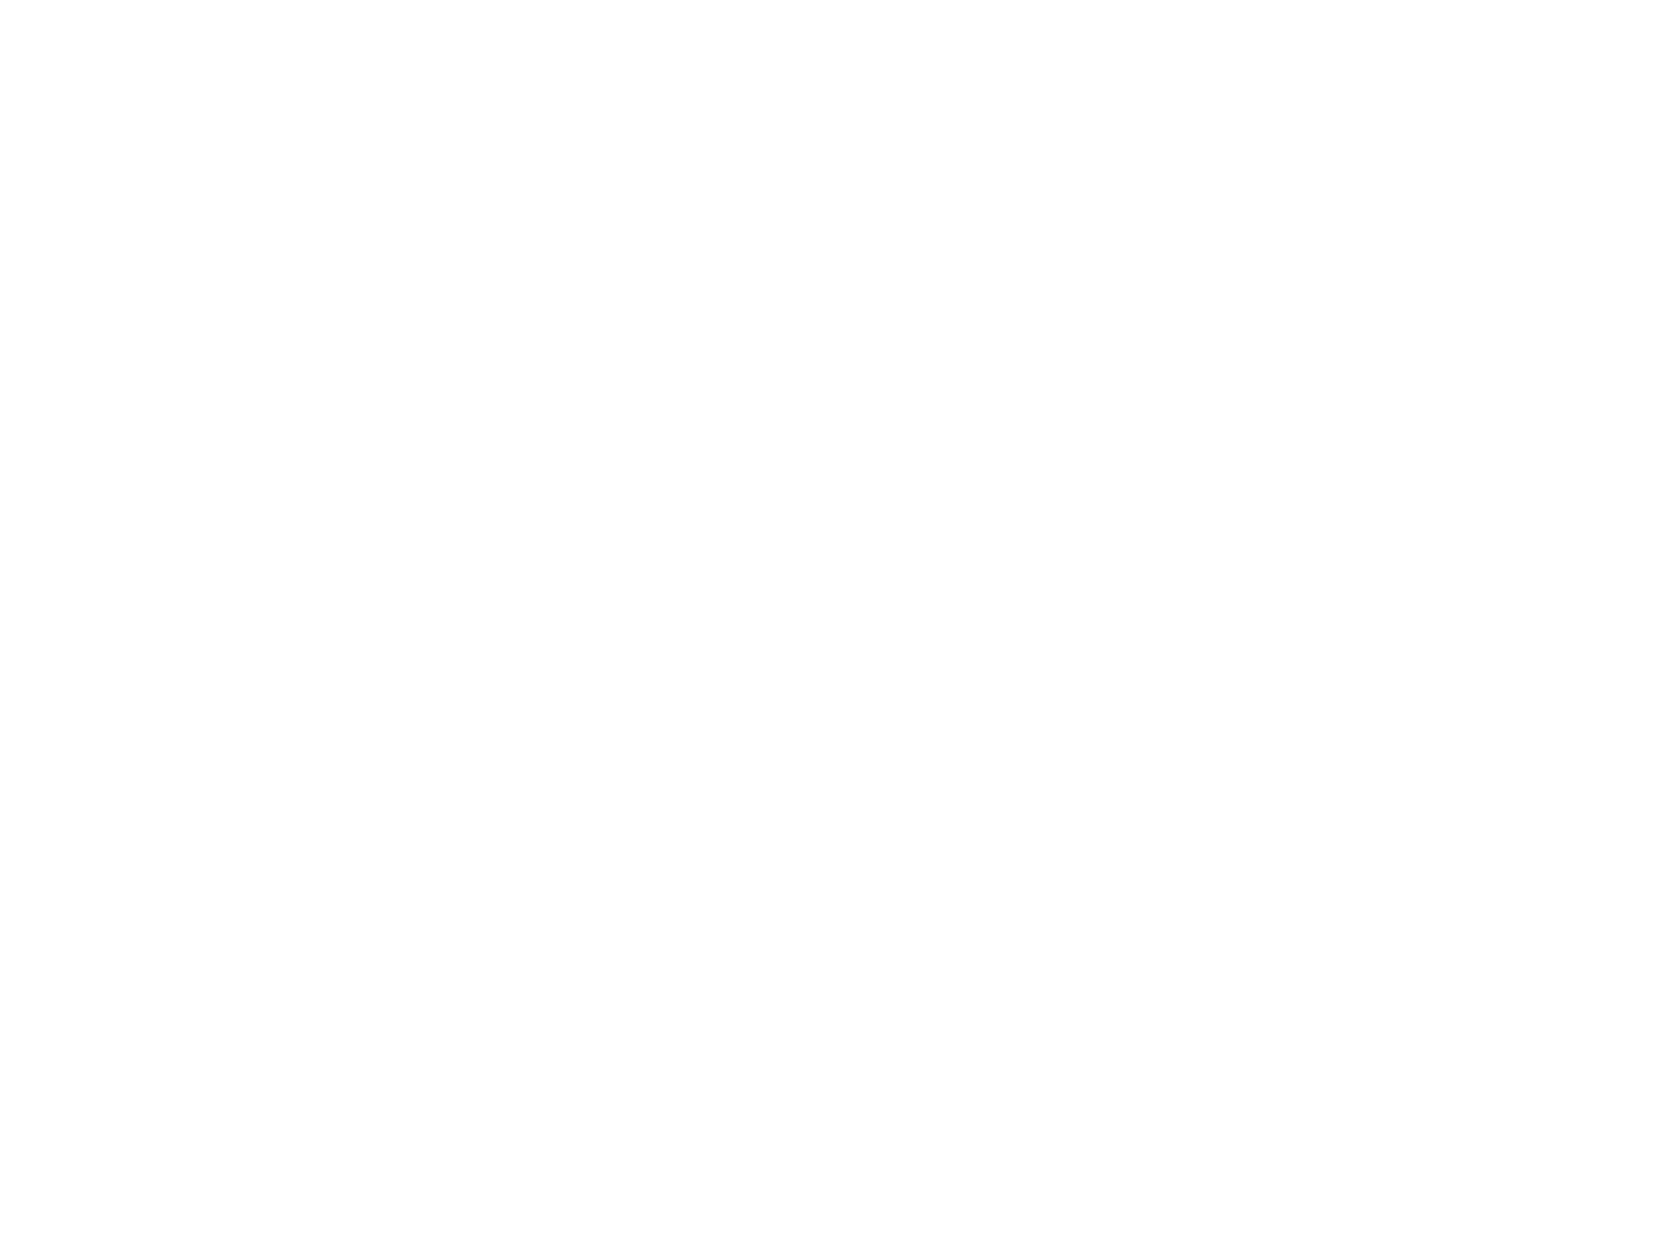

# The buzzer
This shield implements a passive buzzer.
A passive buzzer takes a frequency (an active buzzer takes a signal level) and produces a sound at this frequency.
This means that the frequency can be changed and a tune can be played.
In
https://github.com/uraich/MicroPython_IoTDemos/tree/master/drivers/buzzer
you will find a program interpreting songs on RTTTL (Ring Tone Text Transfer
Language) and playing these on the buzzer
A small song library is also provided